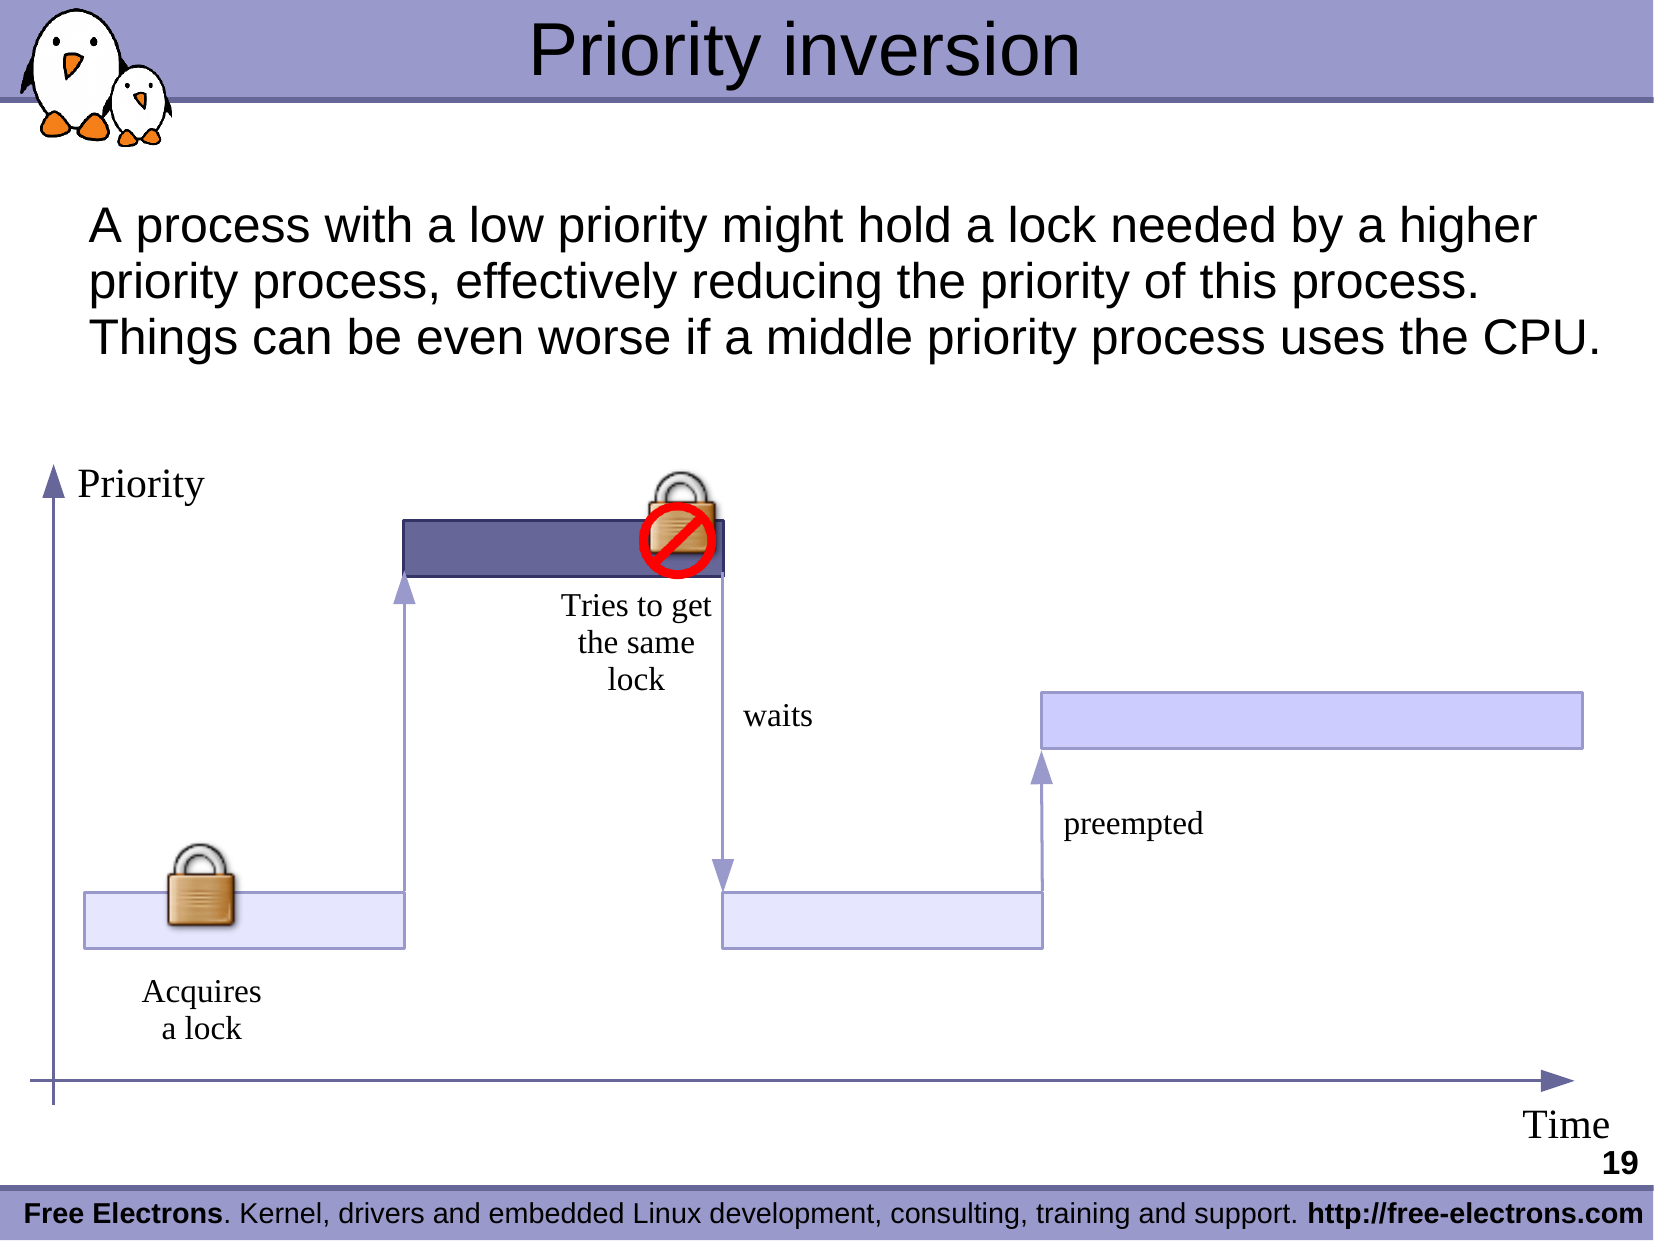

# Priority inversion
A process with a low priority might hold a lock needed by a higher priority process, effectively reducing the priority of this process. Things can be even worse if a middle priority process uses the CPU.
Priority
Tries to get
the same lock
waits
preempted
Acquires
a lock
Time